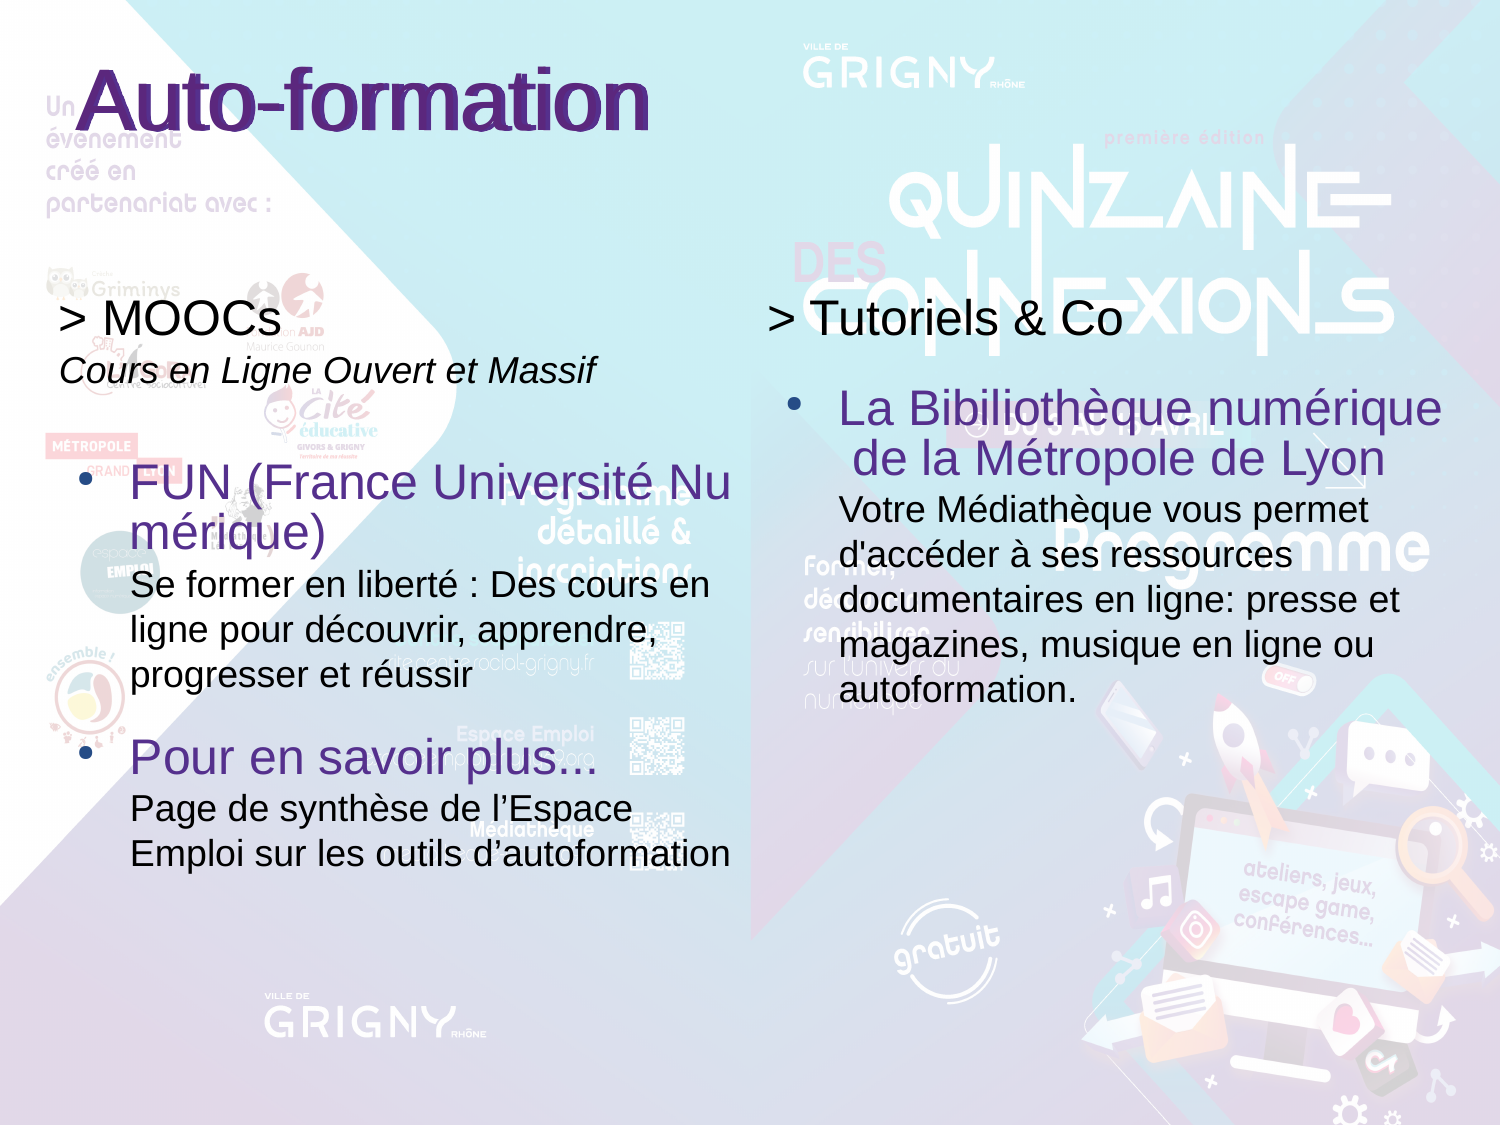

# Auto-formation
> MOOCs
Cours en Ligne Ouvert et Massif
FUN (France Université Numérique)Se former en liberté : Des cours en ligne pour découvrir, apprendre, progresser et réussir
Pour en savoir plus...
Page de synthèse de l’Espace Emploi sur les outils d’autoformation
> Tutoriels & Co
La Bibiliothèque numérique de la Métropole de LyonVotre Médiathèque vous permet d'accéder à ses ressources documentaires en ligne: presse et magazines, musique en ligne ou autoformation.